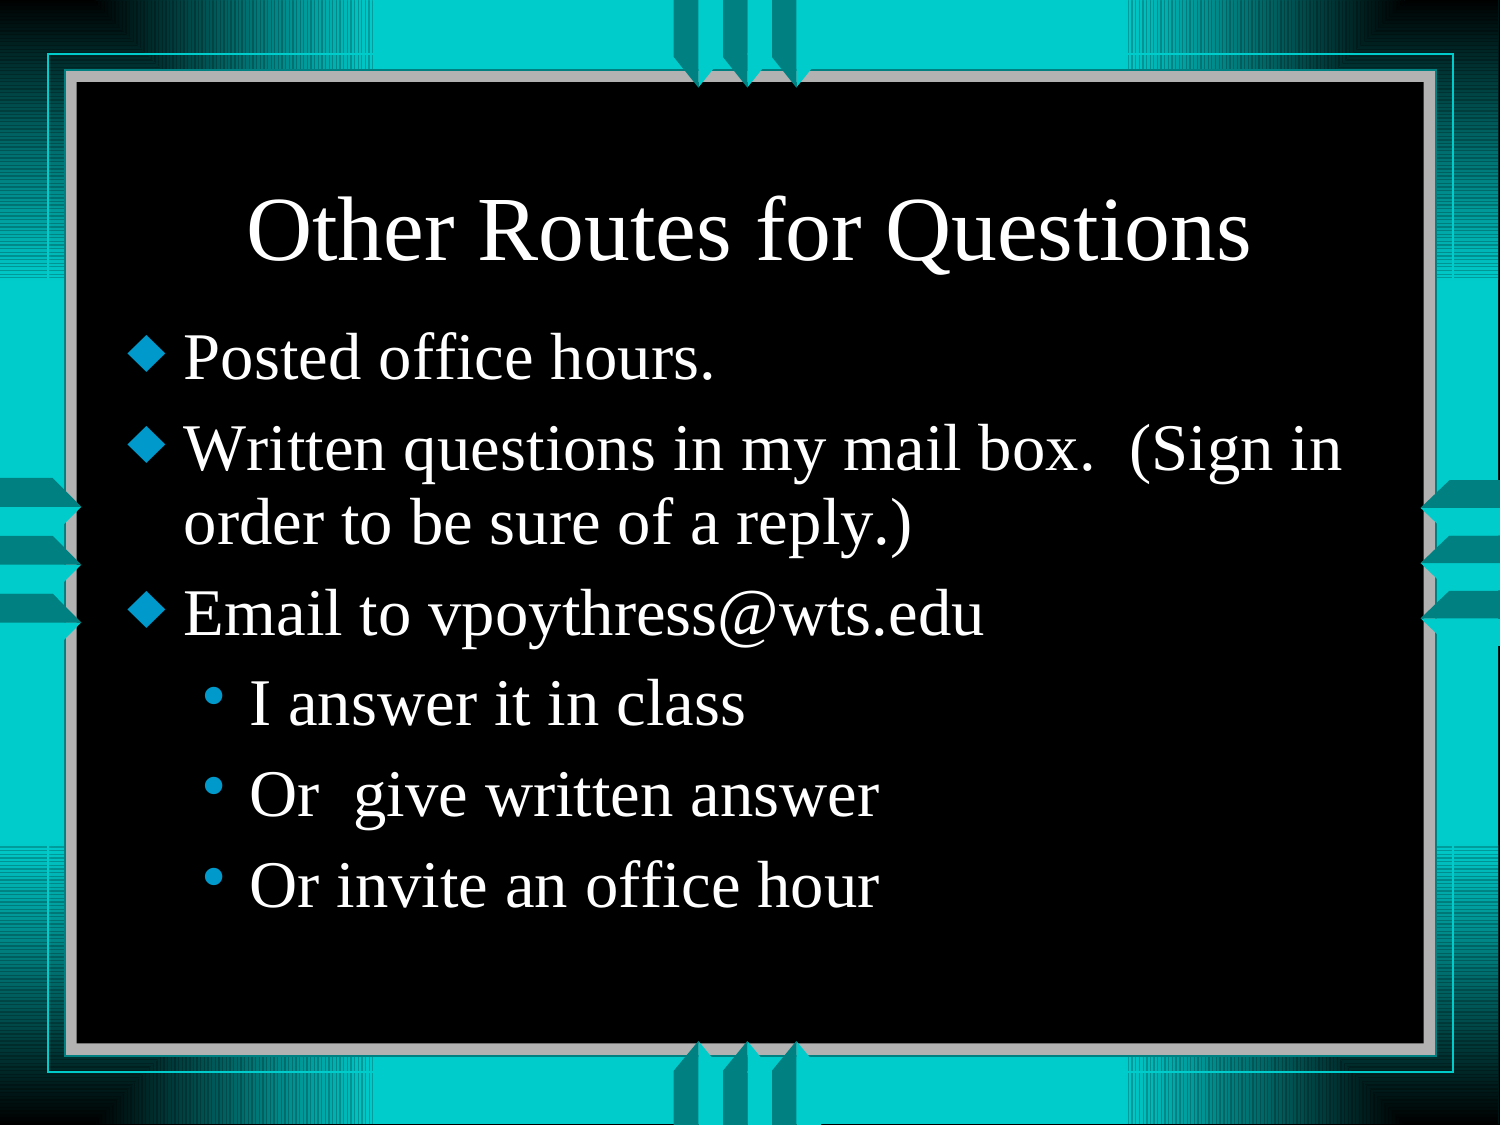

# Other Routes for Questions
Posted office hours.
Written questions in my mail box. (Sign in order to be sure of a reply.)
Email to vpoythress@wts.edu
I answer it in class
Or give written answer
Or invite an office hour